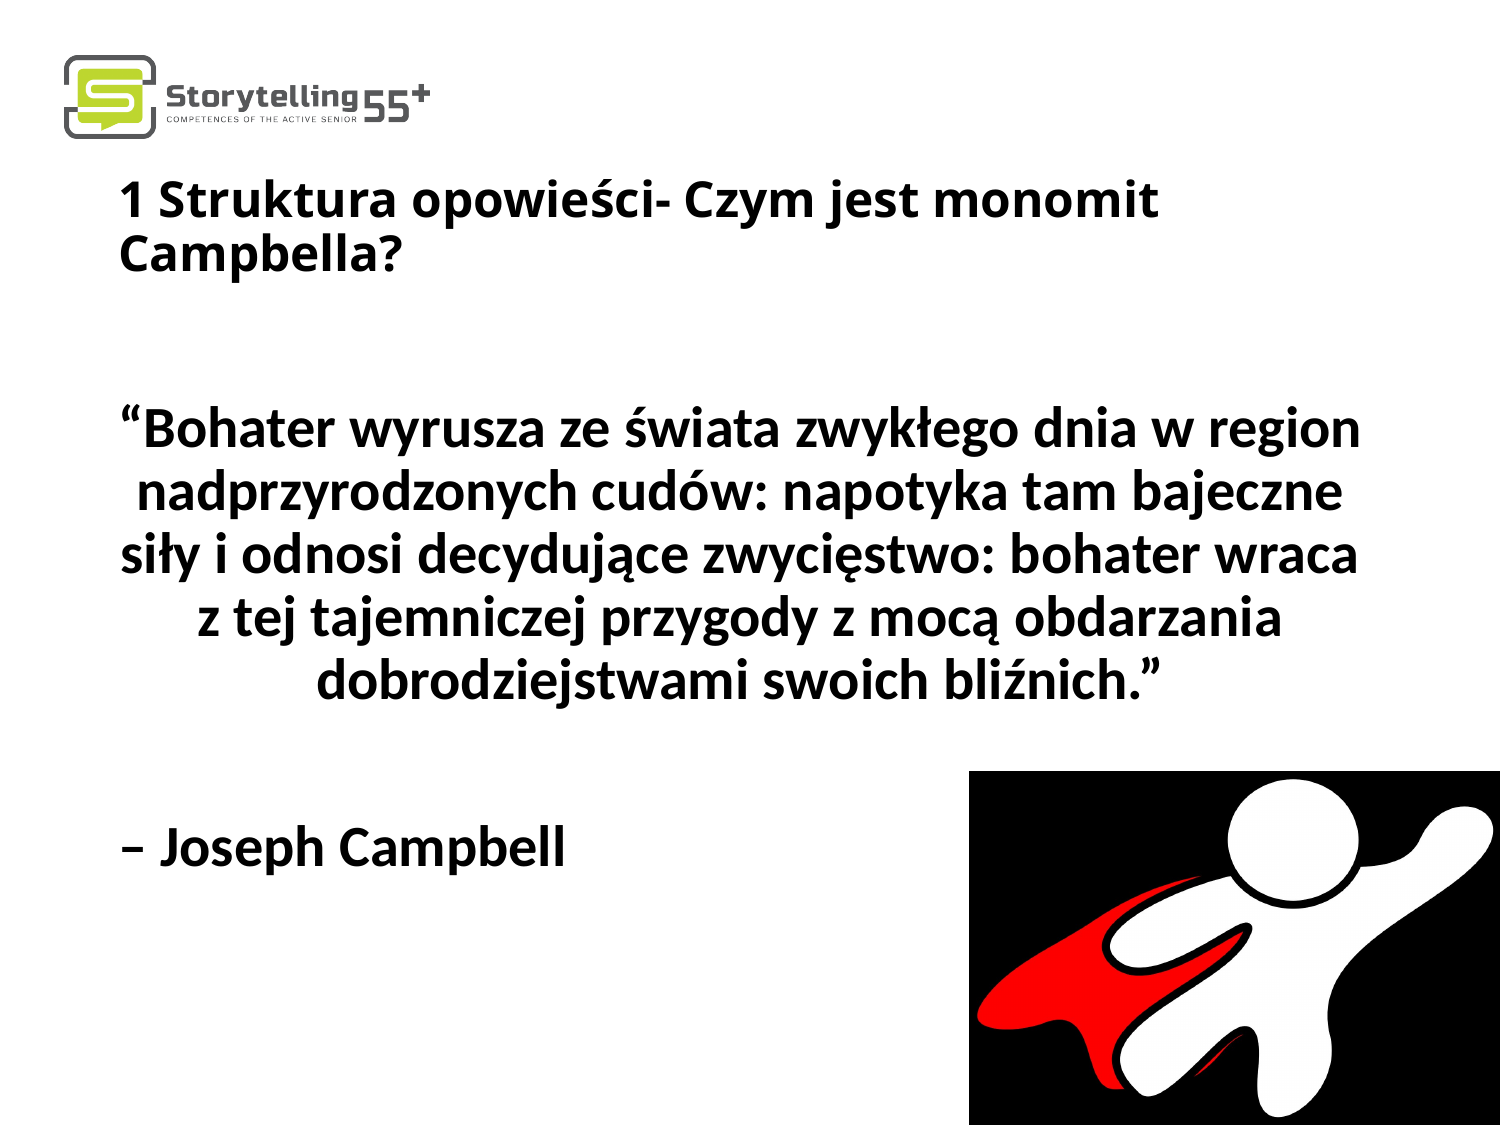

# 1 Struktura opowieści- Czym jest monomit Campbella?
“Bohater wyrusza ze świata zwykłego dnia w region nadprzyrodzonych cudów: napotyka tam bajeczne siły i odnosi decydujące zwycięstwo: bohater wraca z tej tajemniczej przygody z mocą obdarzania dobrodziejstwami swoich bliźnich.”
– Joseph Campbell